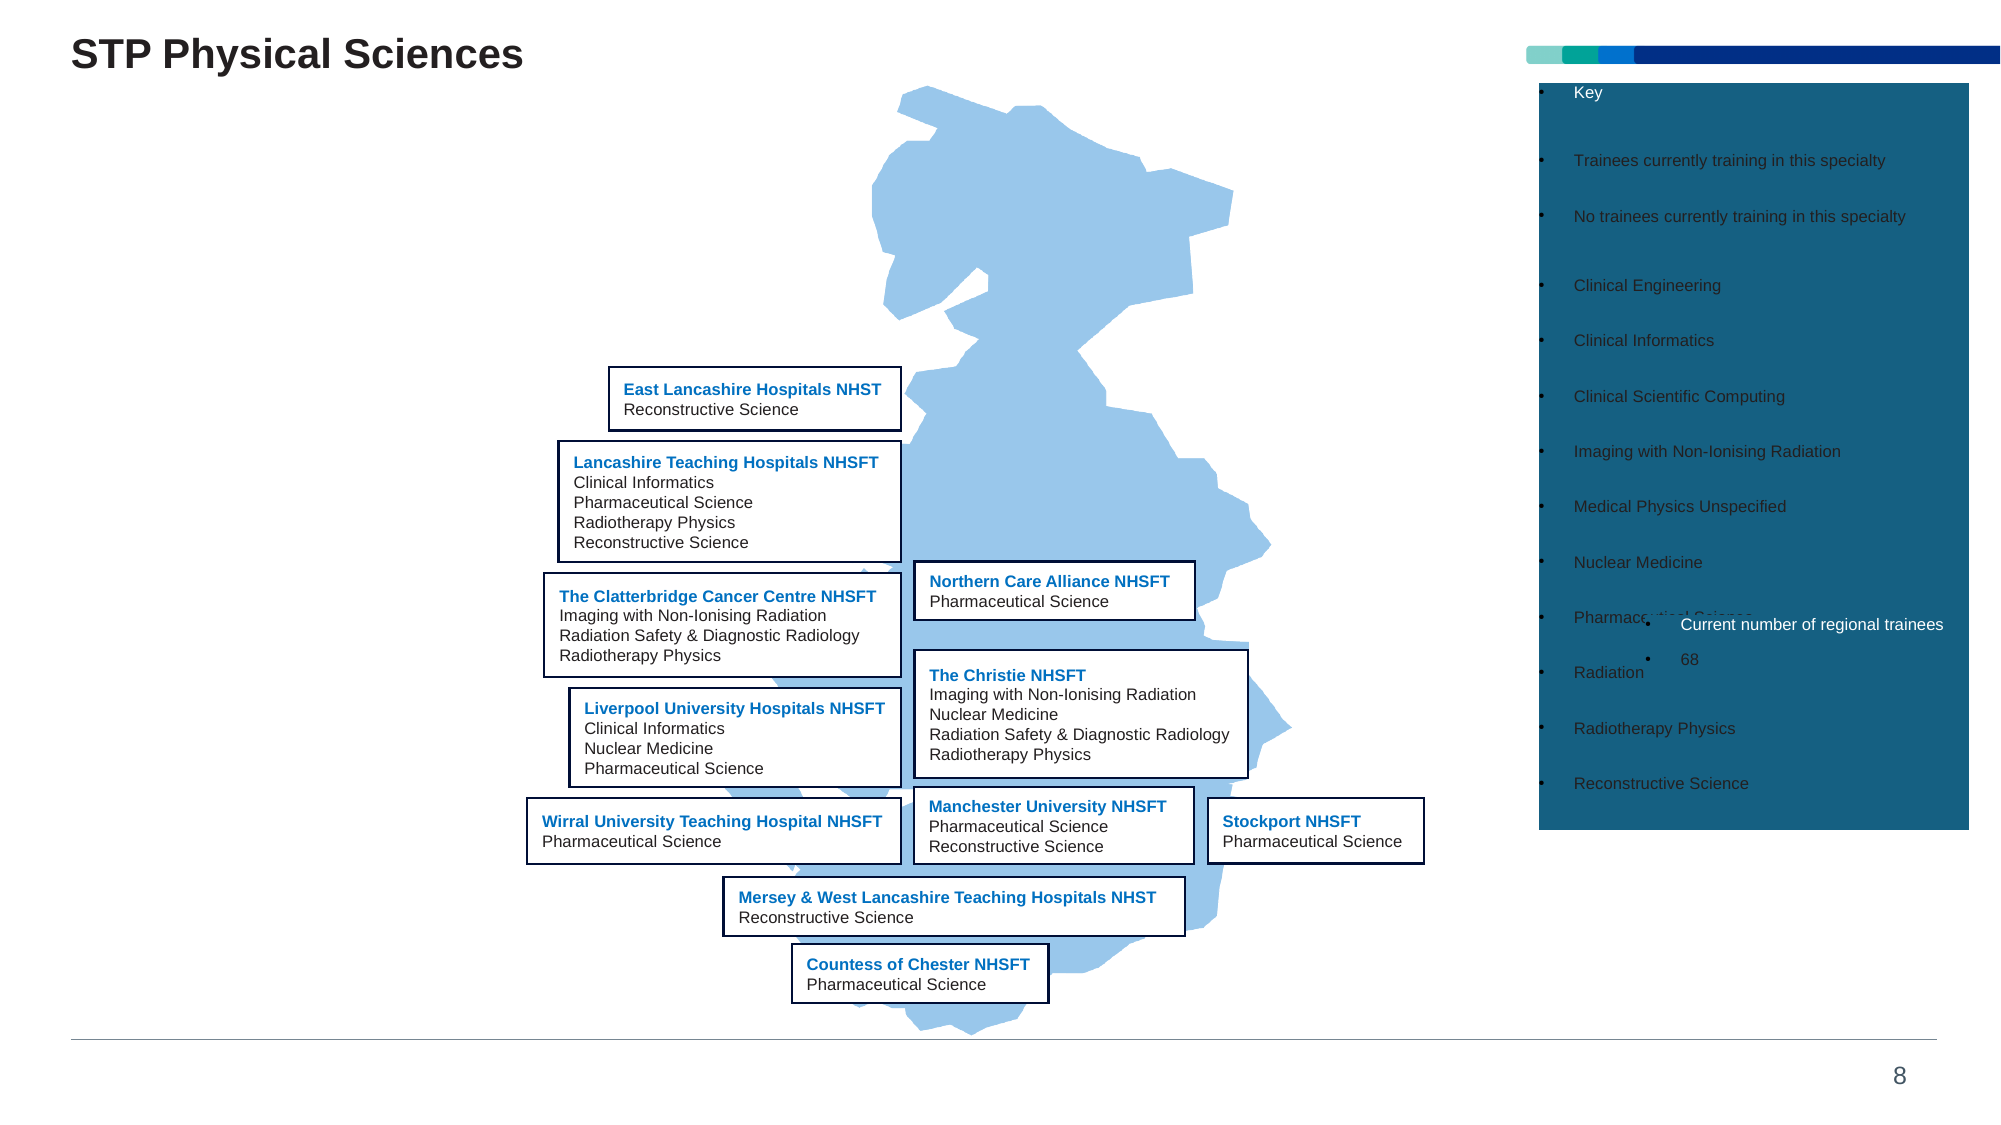

# STP Physical Sciences
| Key | |
| --- | --- |
| Trainees currently training in this specialty | |
| No trainees currently training in this specialty | |
| Specialty | |
| --- | --- |
| Clinical Engineering | |
| Clinical Informatics | |
| Clinical Scientific Computing | |
| Imaging with Non-Ionising Radiation | |
| Medical Physics Unspecified | |
| Nuclear Medicine | |
| Pharmaceutical Science | |
| Radiation Safety & Diagnostic Radiology | |
| Radiotherapy Physics | |
| Reconstructive Science | |
East Lancashire Hospitals NHST
Reconstructive Science
Lancashire Teaching Hospitals NHSFT
Clinical Informatics
Pharmaceutical Science
Radiotherapy Physics
Reconstructive Science
Northern Care Alliance NHSFT
Pharmaceutical Science
The Clatterbridge Cancer Centre NHSFT
Imaging with Non-Ionising Radiation
Radiation Safety & Diagnostic Radiology
Radiotherapy Physics
| Current number of regional trainees |
| --- |
| 68 |
The Christie NHSFT
Imaging with Non-Ionising Radiation
Nuclear Medicine
Radiation Safety & Diagnostic Radiology
Radiotherapy Physics
Liverpool University Hospitals NHSFT
Clinical Informatics
Nuclear Medicine
Pharmaceutical Science
Manchester University NHSFT
Pharmaceutical Science
Reconstructive Science
Stockport NHSFT
Pharmaceutical Science
Wirral University Teaching Hospital NHSFT
Pharmaceutical Science
Mersey & West Lancashire Teaching Hospitals NHST
Reconstructive Science
Countess of Chester NHSFT
Pharmaceutical Science